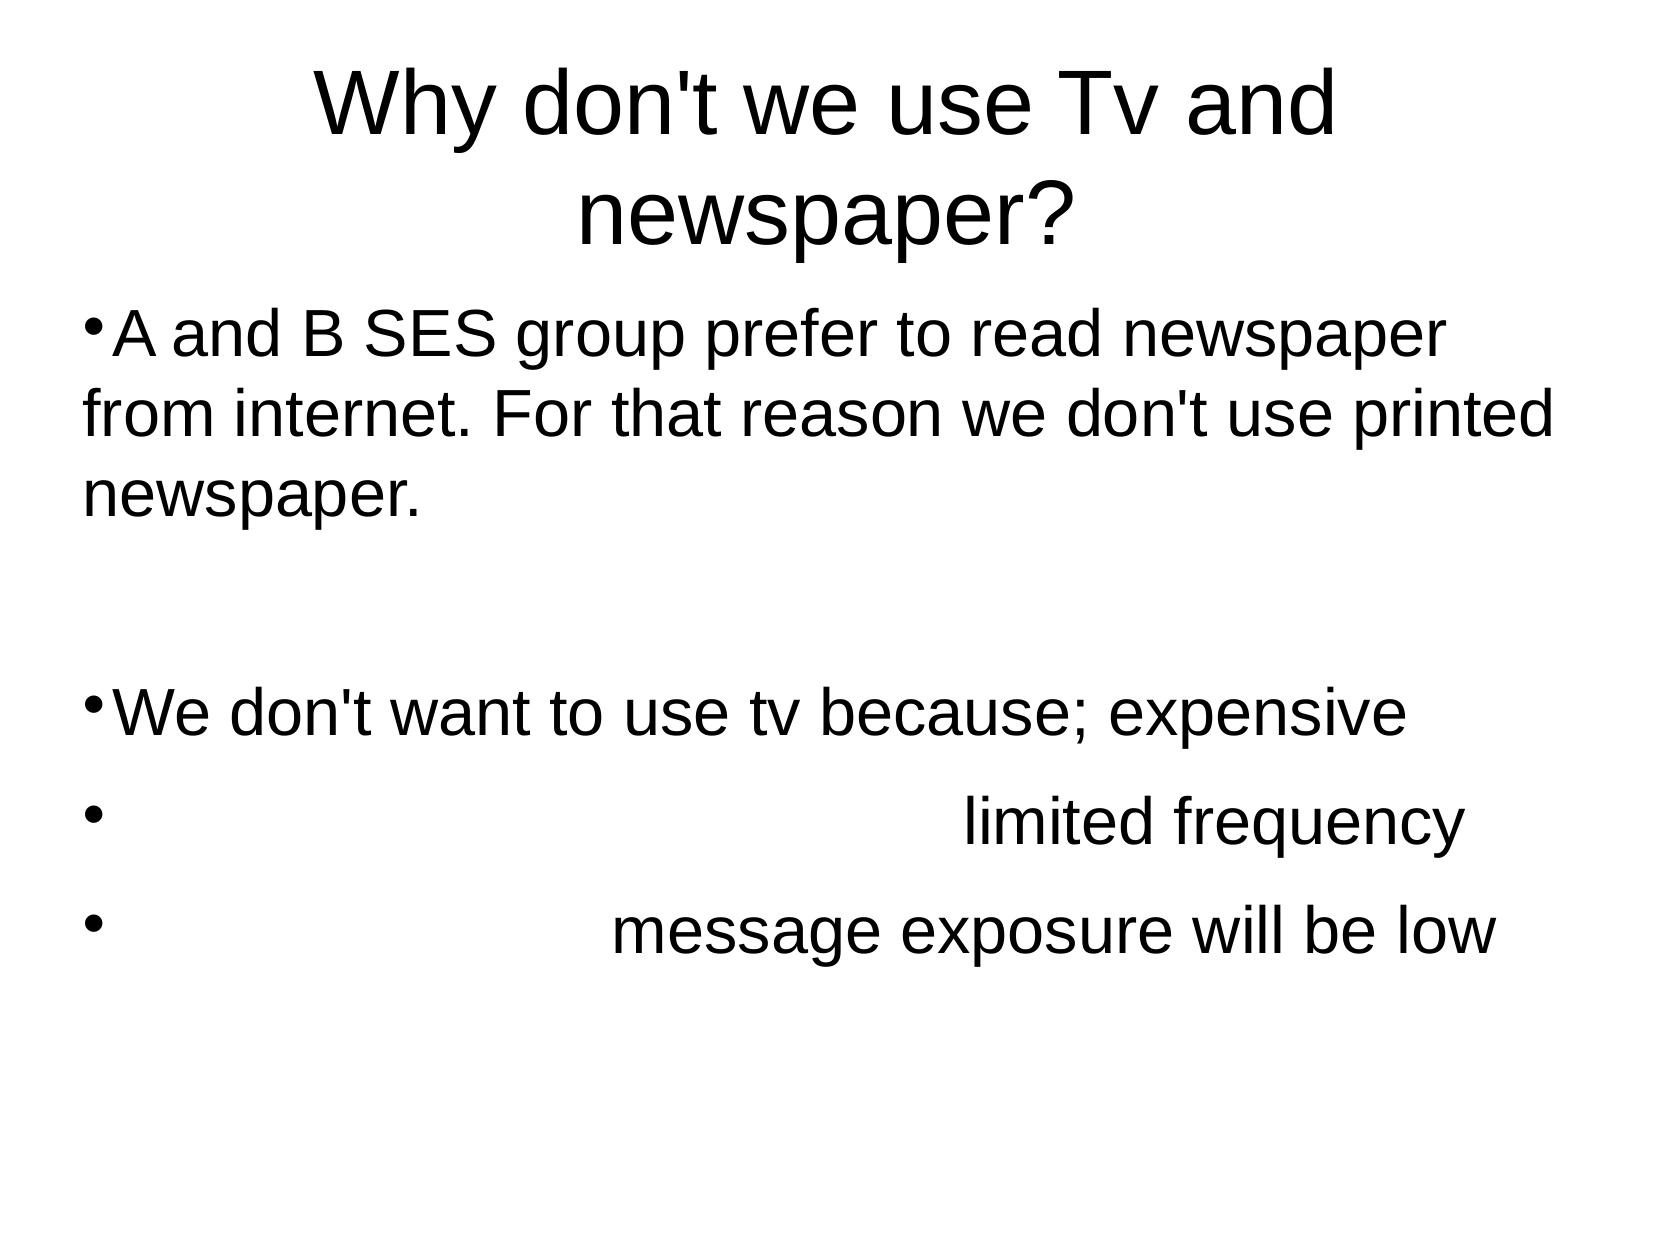

Why don't we use Tv and newspaper?
A and B SES group prefer to read newspaper from internet. For that reason we don't use printed newspaper.
We don't want to use tv because; expensive
 limited frequency
 message exposure will be low